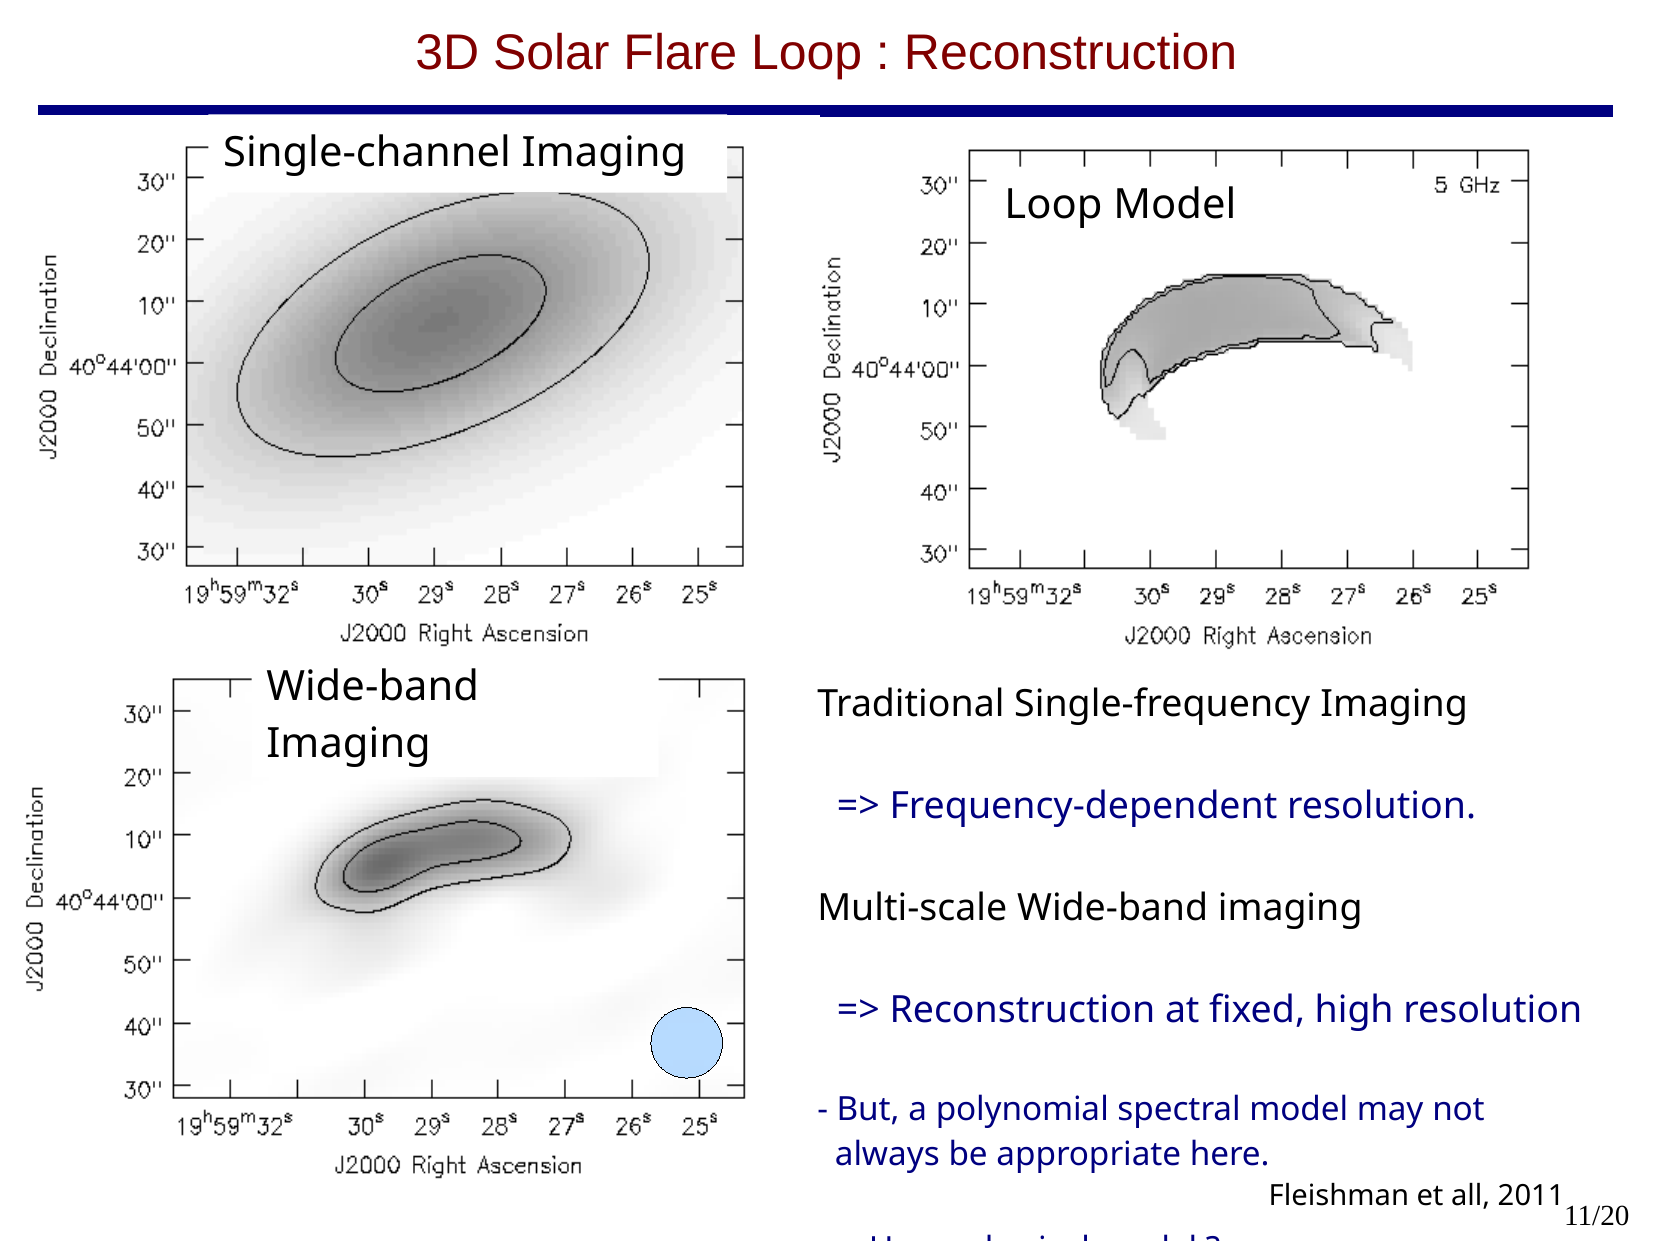

# 3D Solar Flare Loop : Reconstruction
Single-channel Imaging
Loop Model
Wide-band Imaging
Traditional Single-frequency Imaging
 => Frequency-dependent resolution.
Multi-scale Wide-band imaging
 => Reconstruction at fixed, high resolution
- But, a polynomial spectral model may not
 always be appropriate here.
 – Use a physical model ?
Fleishman et all, 2011
11